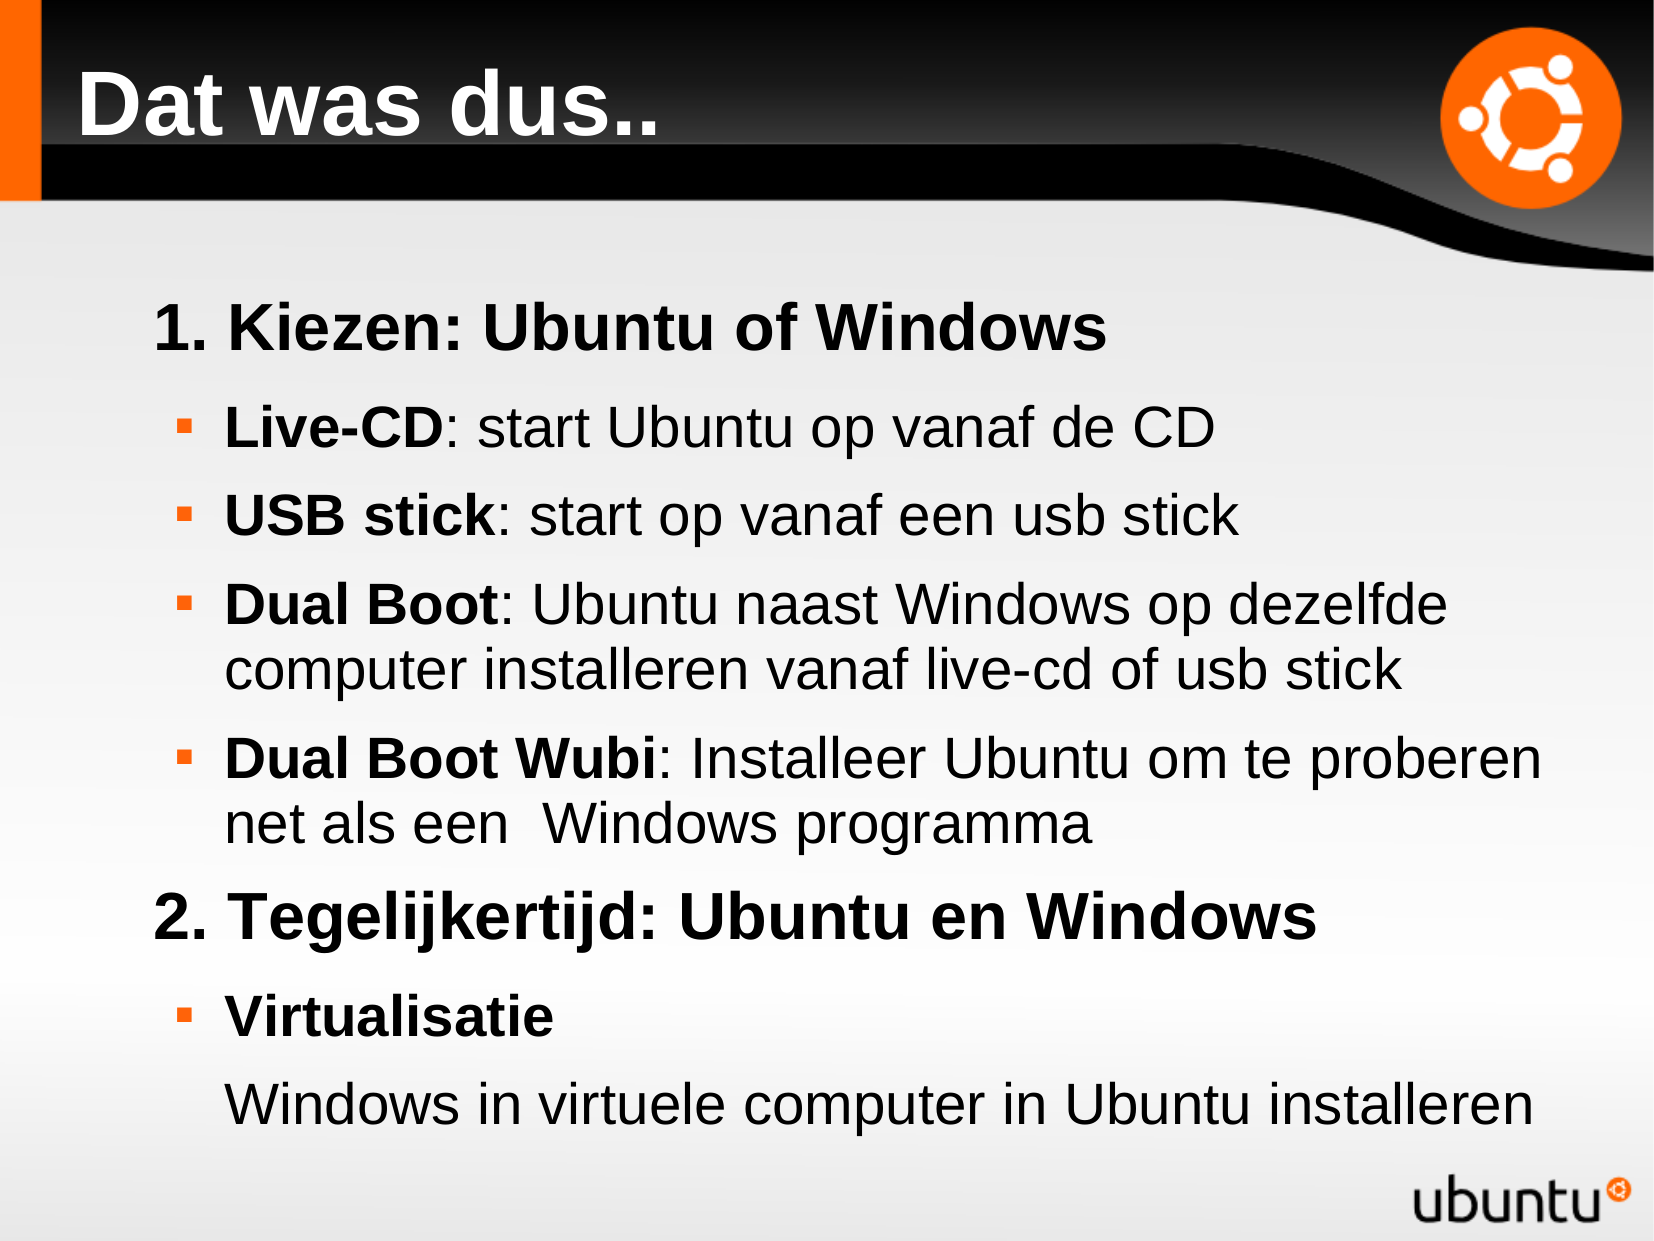

# Dat was dus..
1. Kiezen: Ubuntu of Windows
Live-CD: start Ubuntu op vanaf de CD
USB stick: start op vanaf een usb stick
Dual Boot: Ubuntu naast Windows op dezelfde computer installeren vanaf live-cd of usb stick
Dual Boot Wubi: Installeer Ubuntu om te proberen net als een Windows programma
2. Tegelijkertijd: Ubuntu en Windows
Virtualisatie
Windows in virtuele computer in Ubuntu installeren